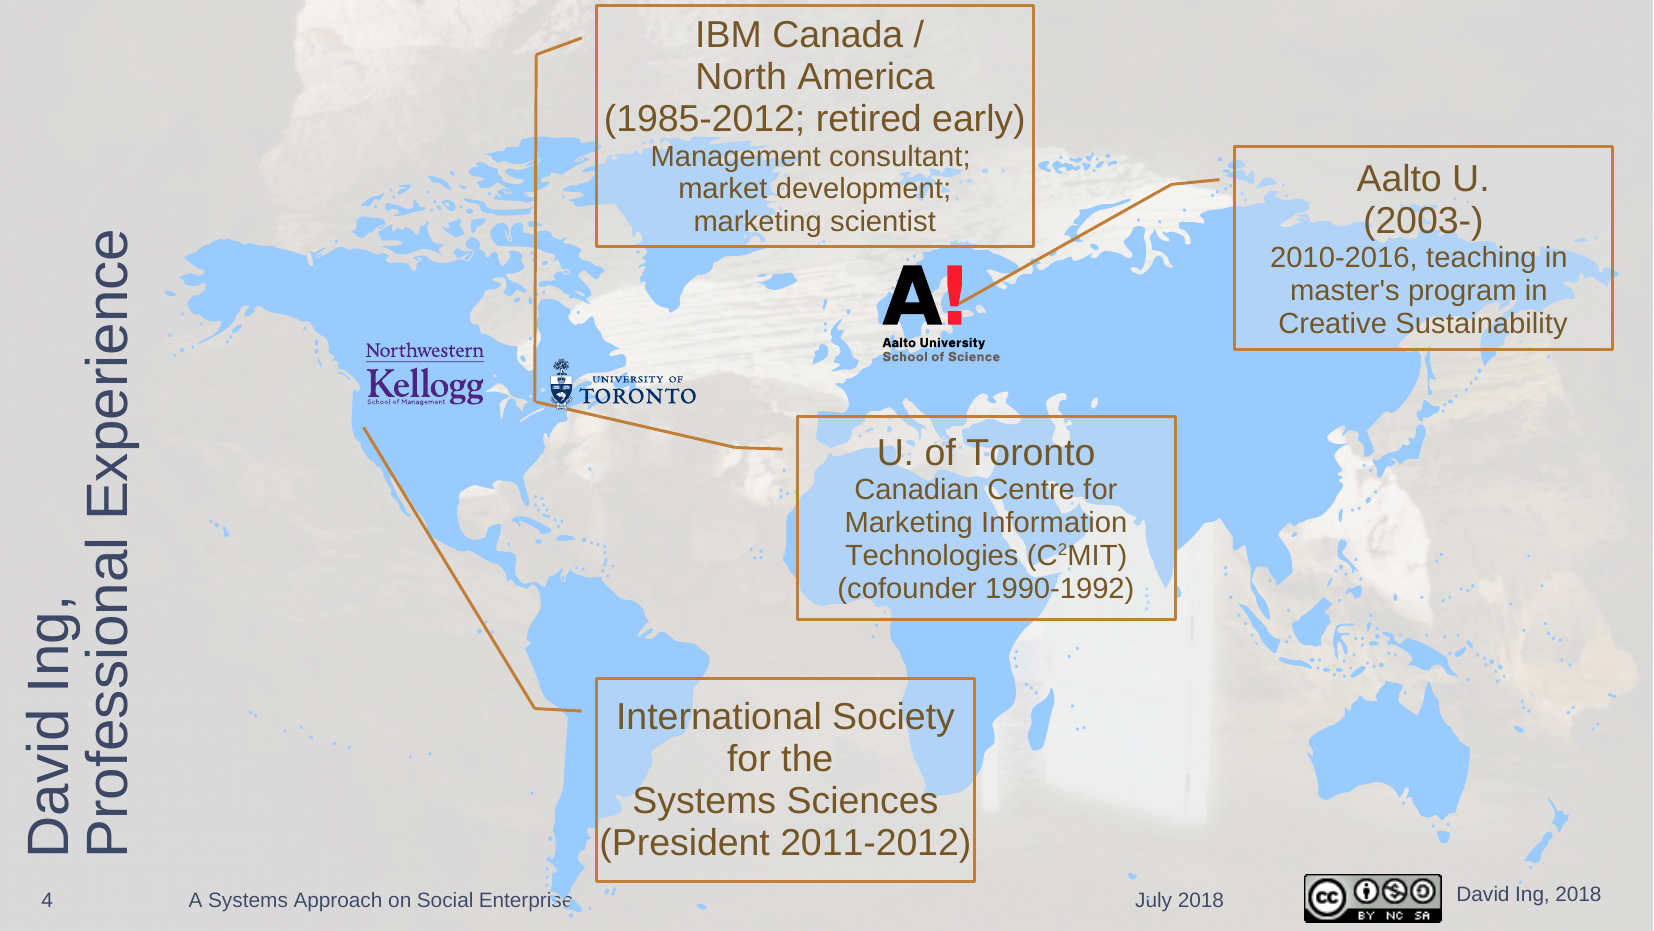

IBM Canada /
North America
(1985-2012; retired early)
Management consultant;
market development;
marketing scientist
Aalto U.
(2003-)
2010-2016, teaching in
master's program in
Creative Sustainability
# David Ing, Professional Experience
U. of Toronto
Canadian Centre for
Marketing Information
Technologies (C2MIT)
(cofounder 1990-1992)
International Society
for the
Systems Sciences
(President 2011-2012)
A Systems Approach on Social Enterprise
July 2018